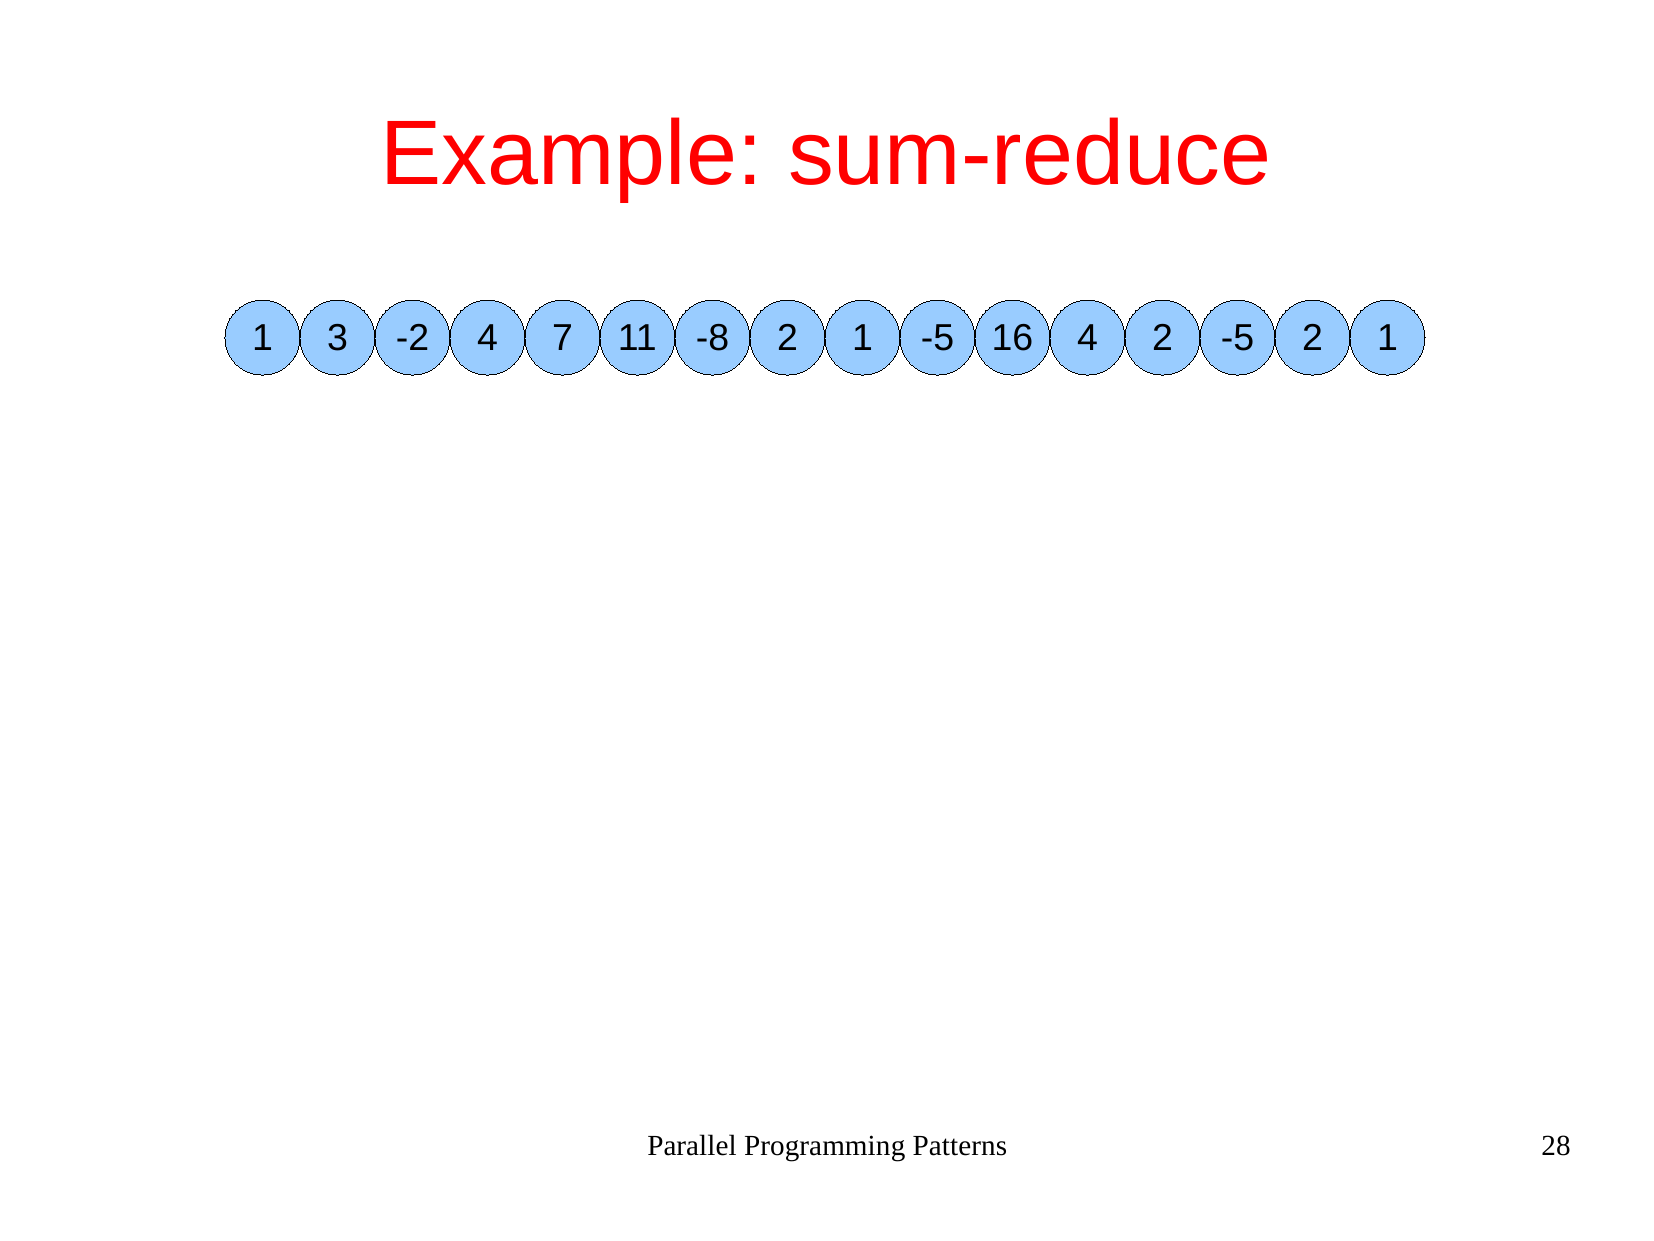

# Example: sum-reduce
1
3
-2
4
7
11
-8
2
1
-5
16
4
2
-5
2
1
Parallel Programming Patterns
28